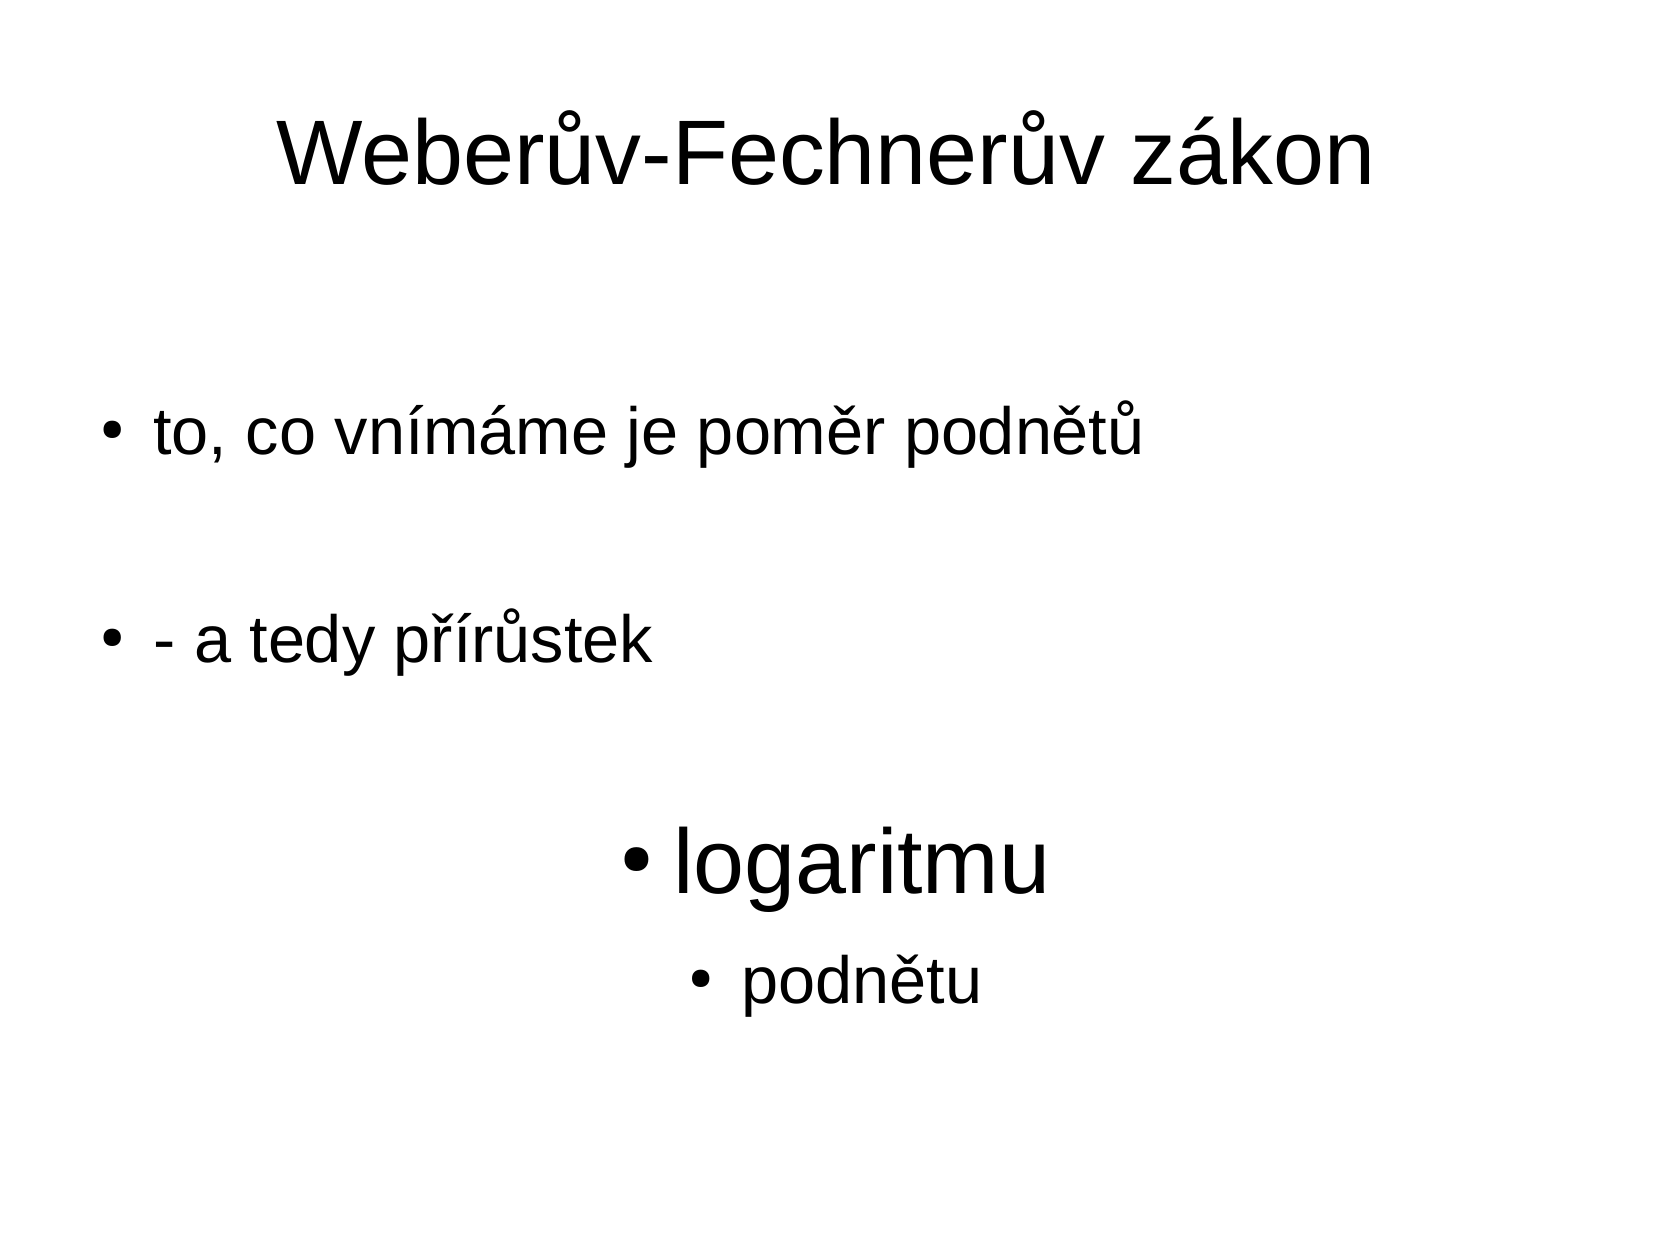

# Weberův-Fechnerův zákon
to, co vnímáme je poměr podnětů
- a tedy přírůstek
logaritmu
podnětu